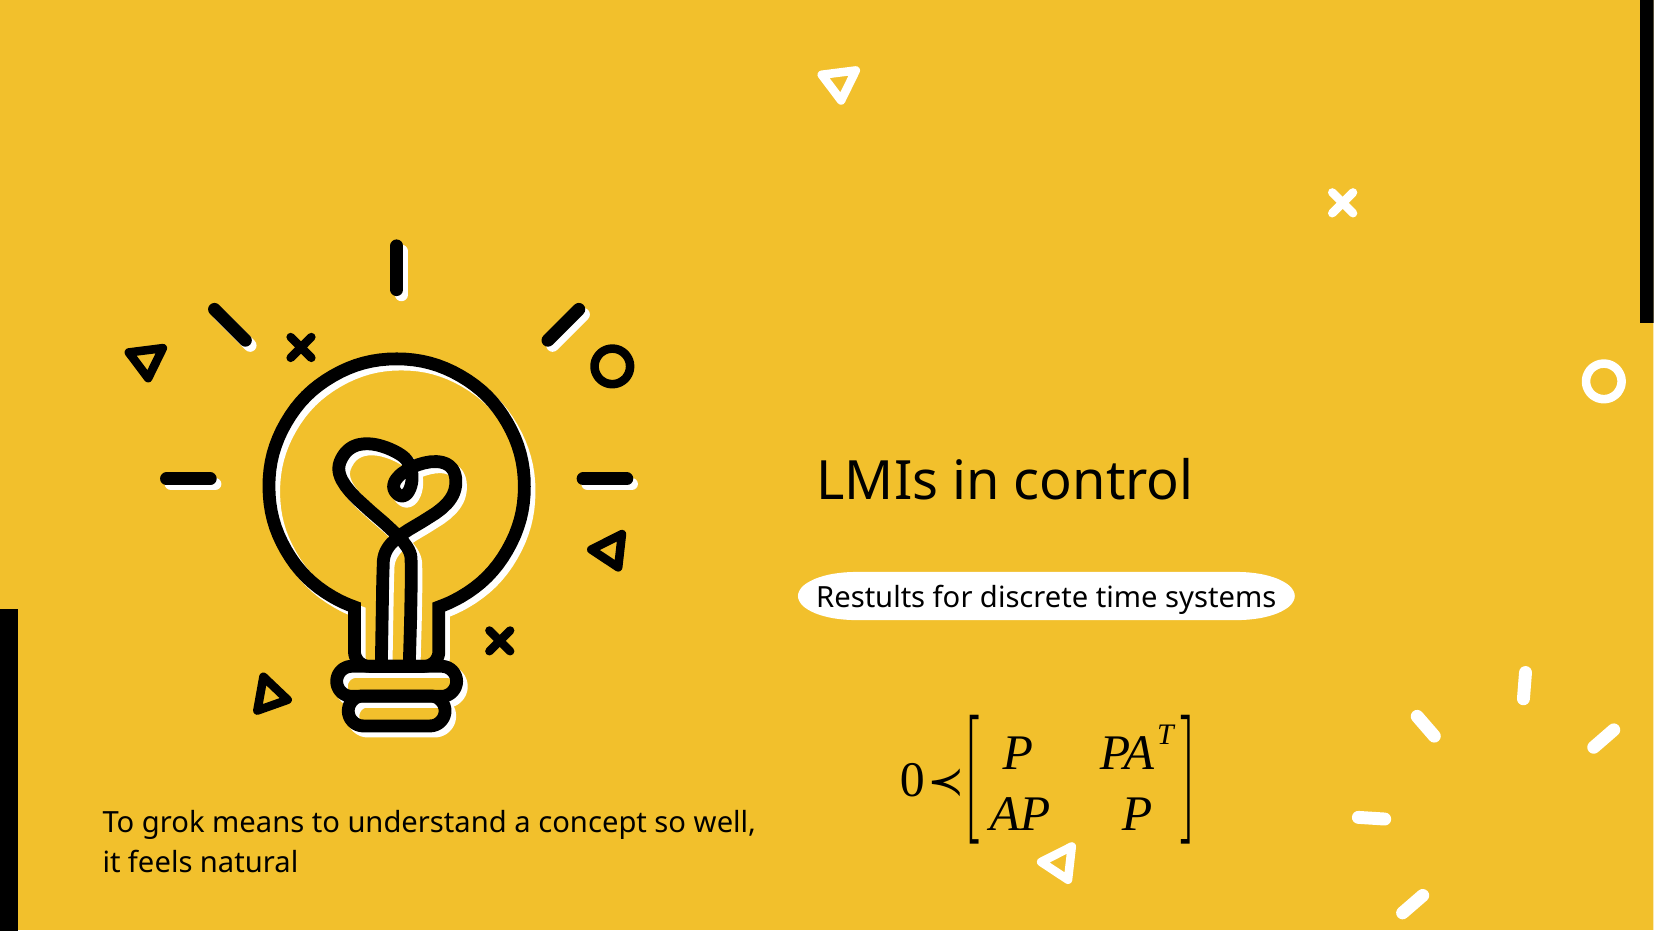

# LMIs in control
Restults for discrete time systems
To grok means to understand a concept so well,
it feels natural